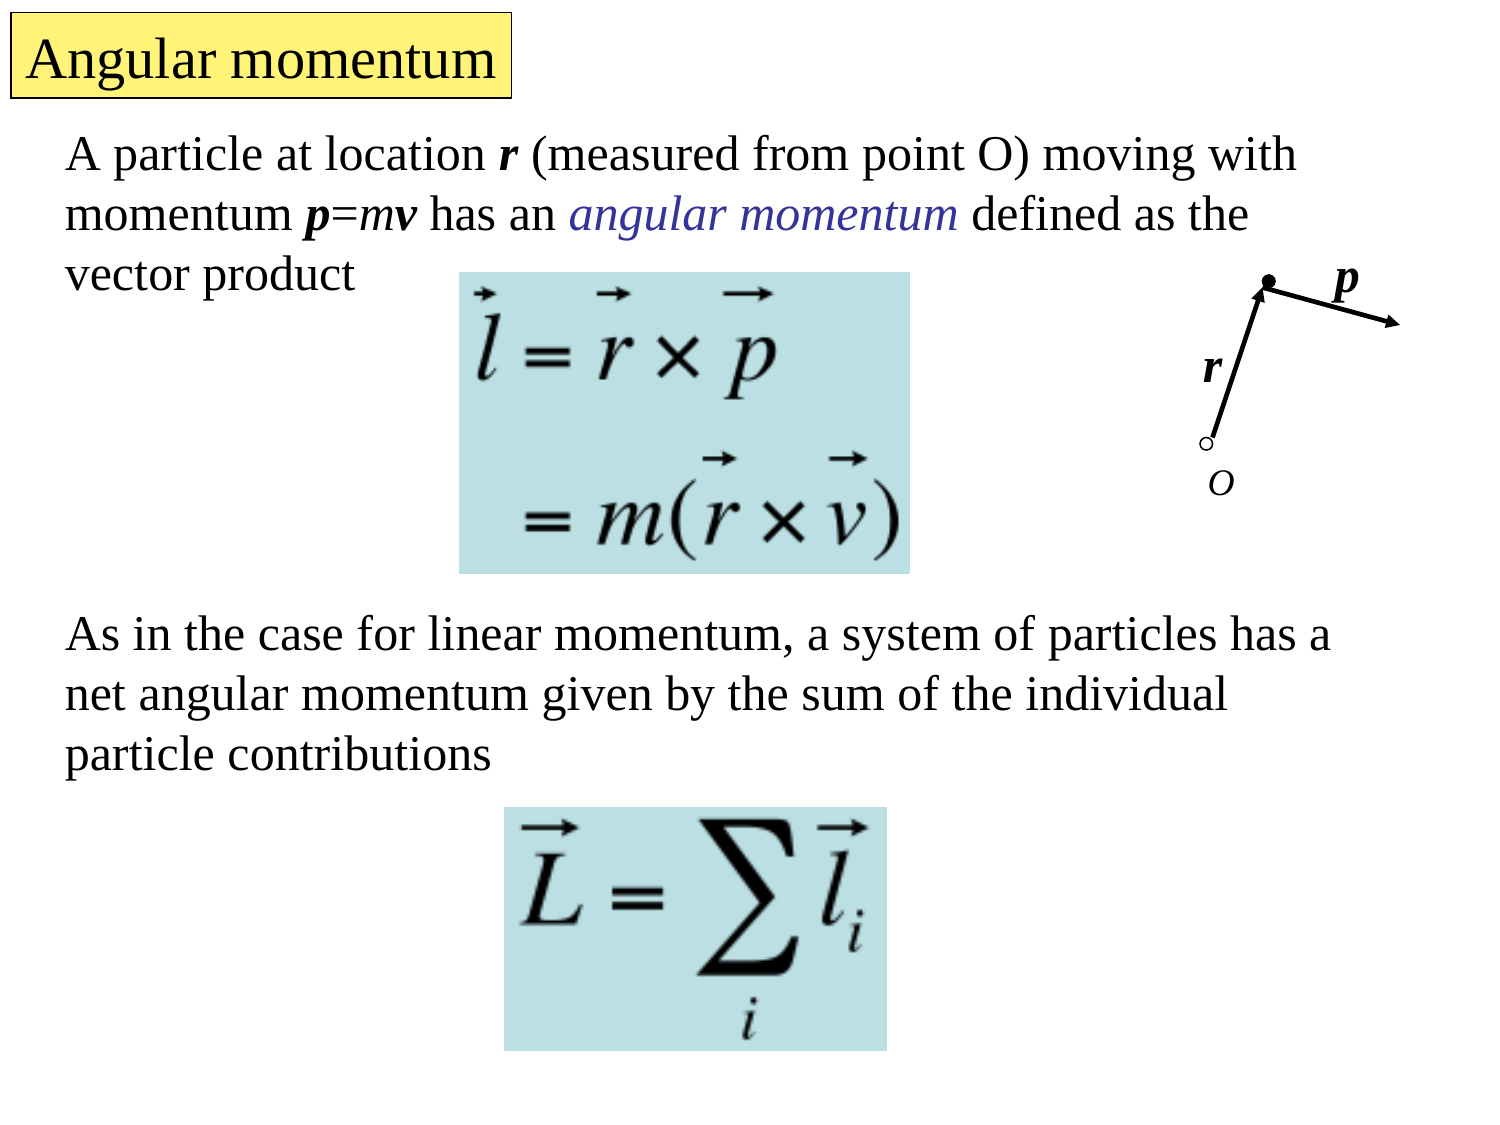

Angular momentum
A particle at location r (measured from point O) moving with momentum p=mv has an angular momentum defined as the vector product
As in the case for linear momentum, a system of particles has a net angular momentum given by the sum of the individual particle contributions
p
r
O